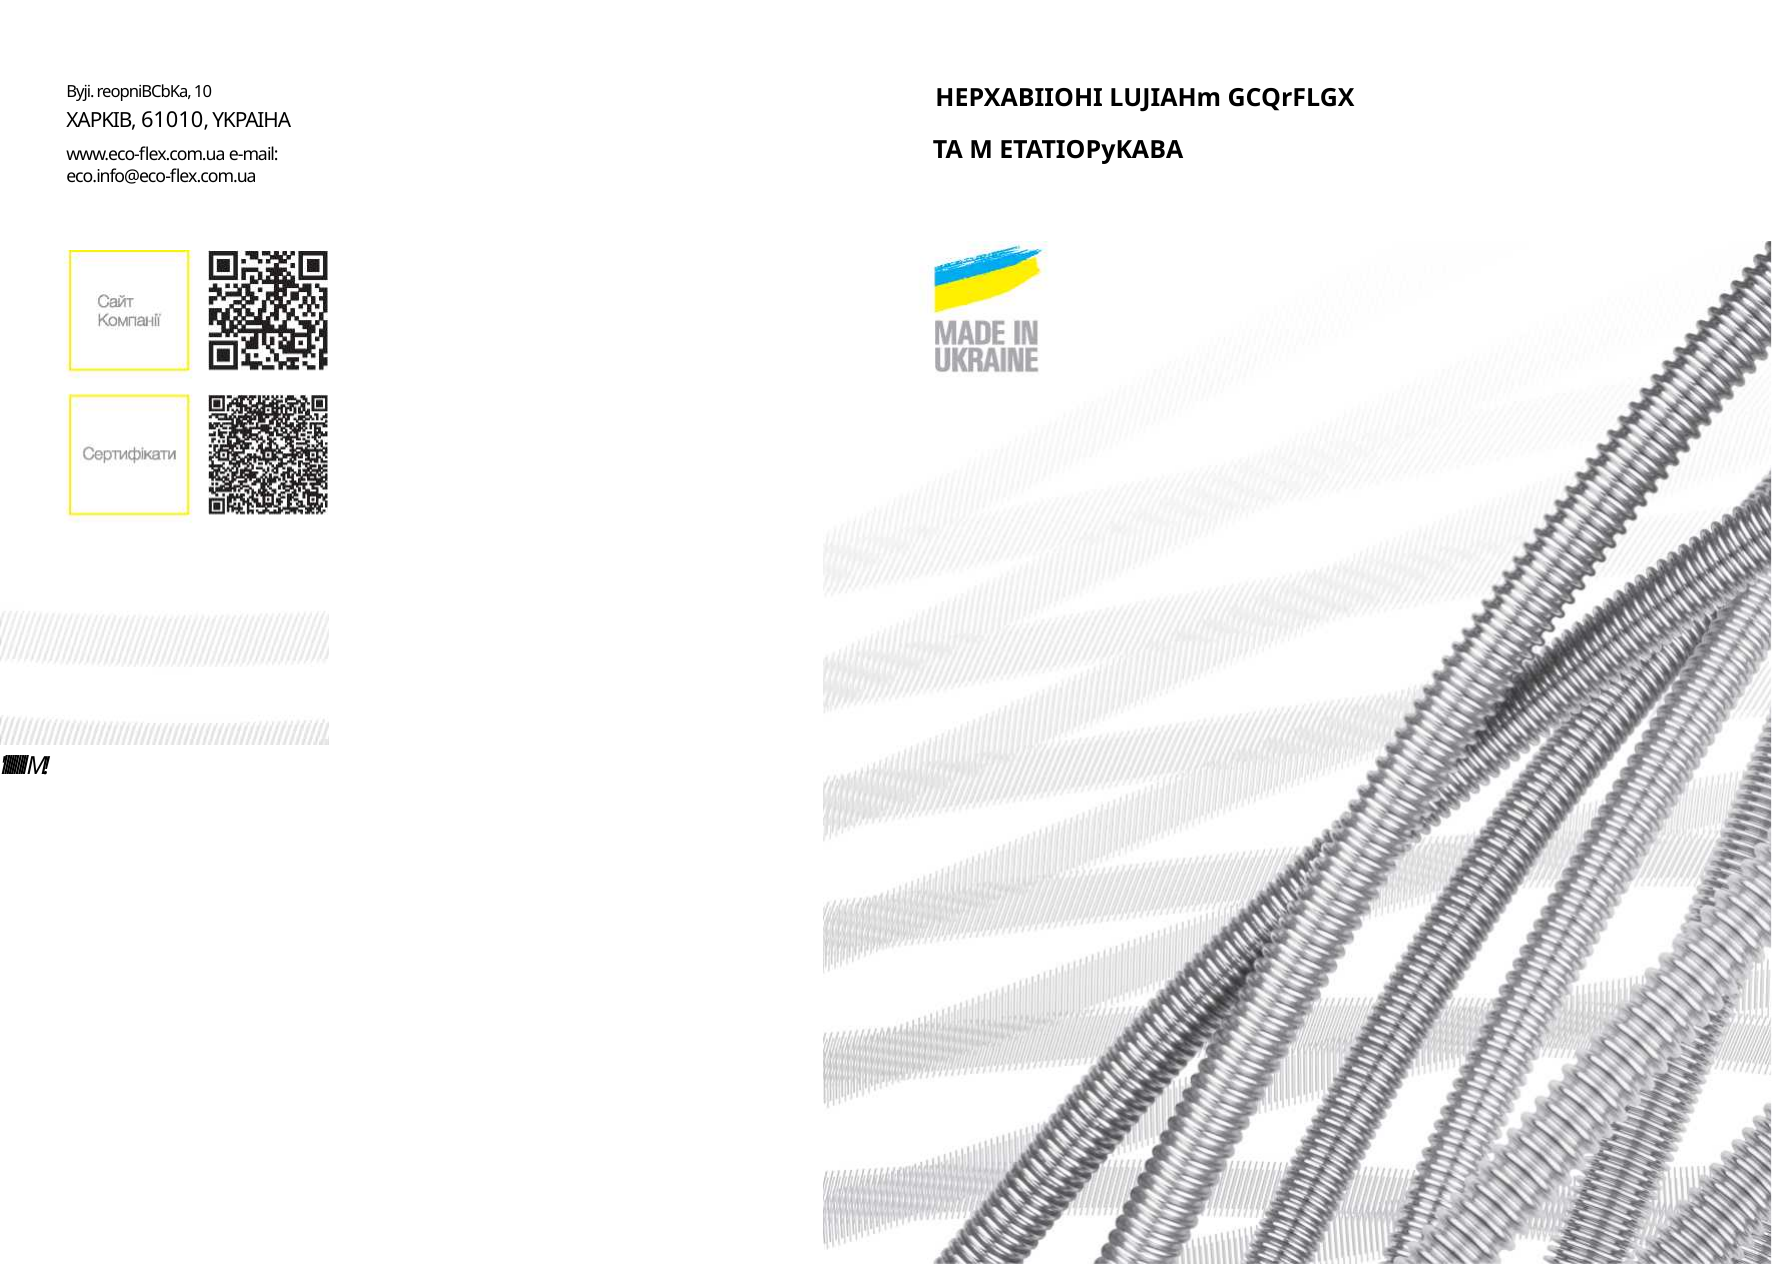

Byji. reopniBCbKa, 10
XAPKIB, 61010, YKPAIHA
HEPXABIIOHI LUJIAHm GCQrFLGX
TA M ETATIOPyKABA
www.eco-flex.com.ua e-mail: eco.info@eco-flex.com.ua
'llllllllll M!